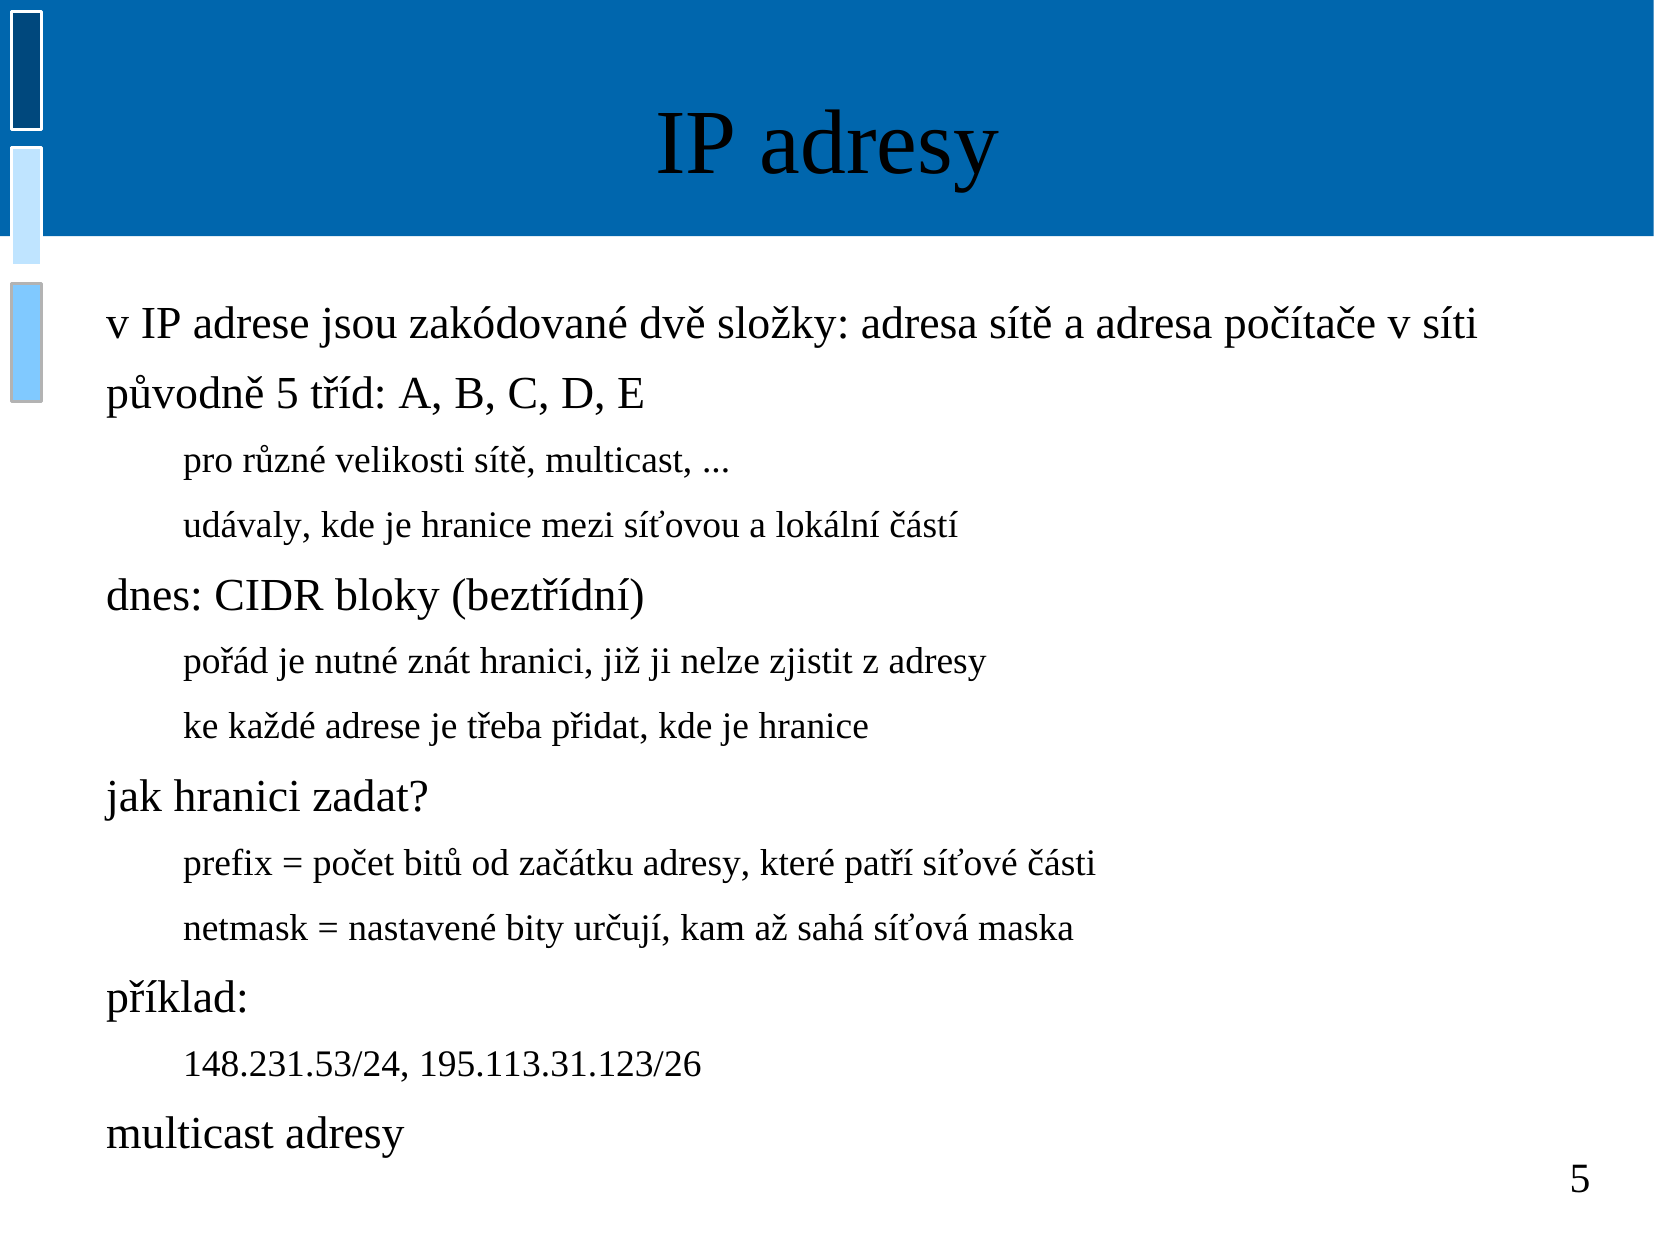

# IP adresy
v IP adrese jsou zakódované dvě složky: adresa sítě a adresa počítače v síti
původně 5 tříd: A, B, C, D, E
pro různé velikosti sítě, multicast, ...
udávaly, kde je hranice mezi síťovou a lokální částí
dnes: CIDR bloky (beztřídní)
pořád je nutné znát hranici, již ji nelze zjistit z adresy
ke každé adrese je třeba přidat, kde je hranice
jak hranici zadat?
prefix = počet bitů od začátku adresy, které patří síťové části
netmask = nastavené bity určují, kam až sahá síťová maska
příklad:
148.231.53/24, 195.113.31.123/26
multicast adresy